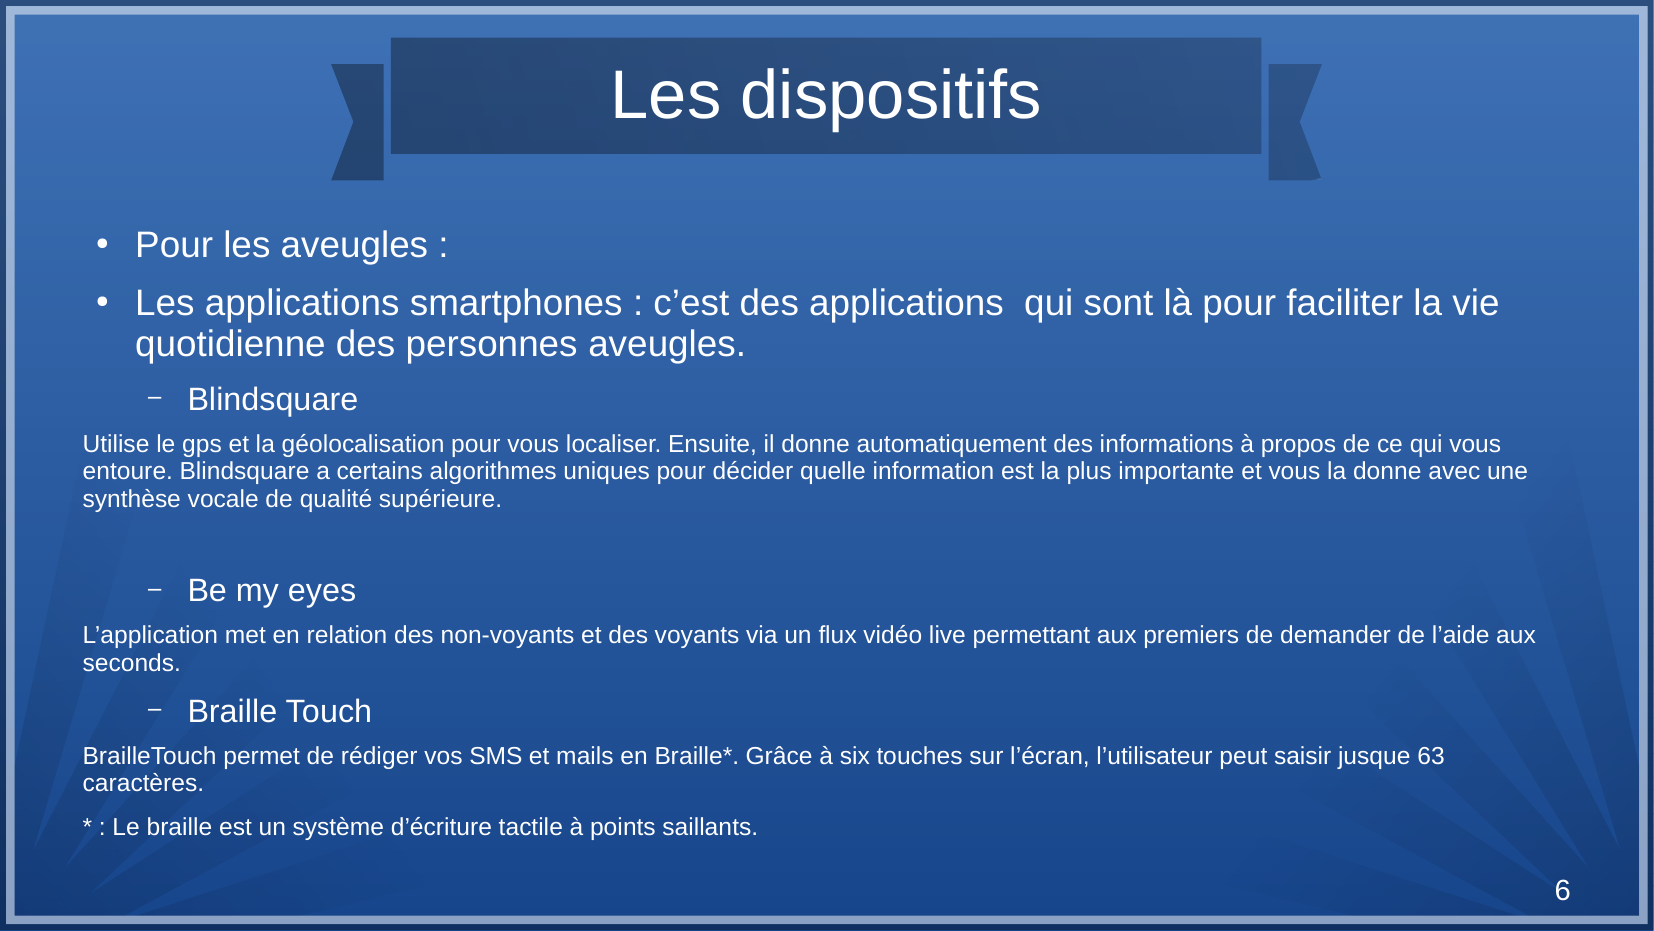

# Les dispositifs
Pour les aveugles :
Les applications smartphones : c’est des applications qui sont là pour faciliter la vie quotidienne des personnes aveugles.
Blindsquare
Utilise le gps et la géolocalisation pour vous localiser. Ensuite, il donne automatiquement des informations à propos de ce qui vous entoure. Blindsquare a certains algorithmes uniques pour décider quelle information est la plus importante et vous la donne avec une synthèse vocale de qualité supérieure.
Be my eyes
L’application met en relation des non-voyants et des voyants via un flux vidéo live permettant aux premiers de demander de l’aide aux seconds.
Braille Touch
BrailleTouch permet de rédiger vos SMS et mails en Braille*. Grâce à six touches sur l’écran, l’utilisateur peut saisir jusque 63 caractères.
* : Le braille est un système d’écriture tactile à points saillants.
6